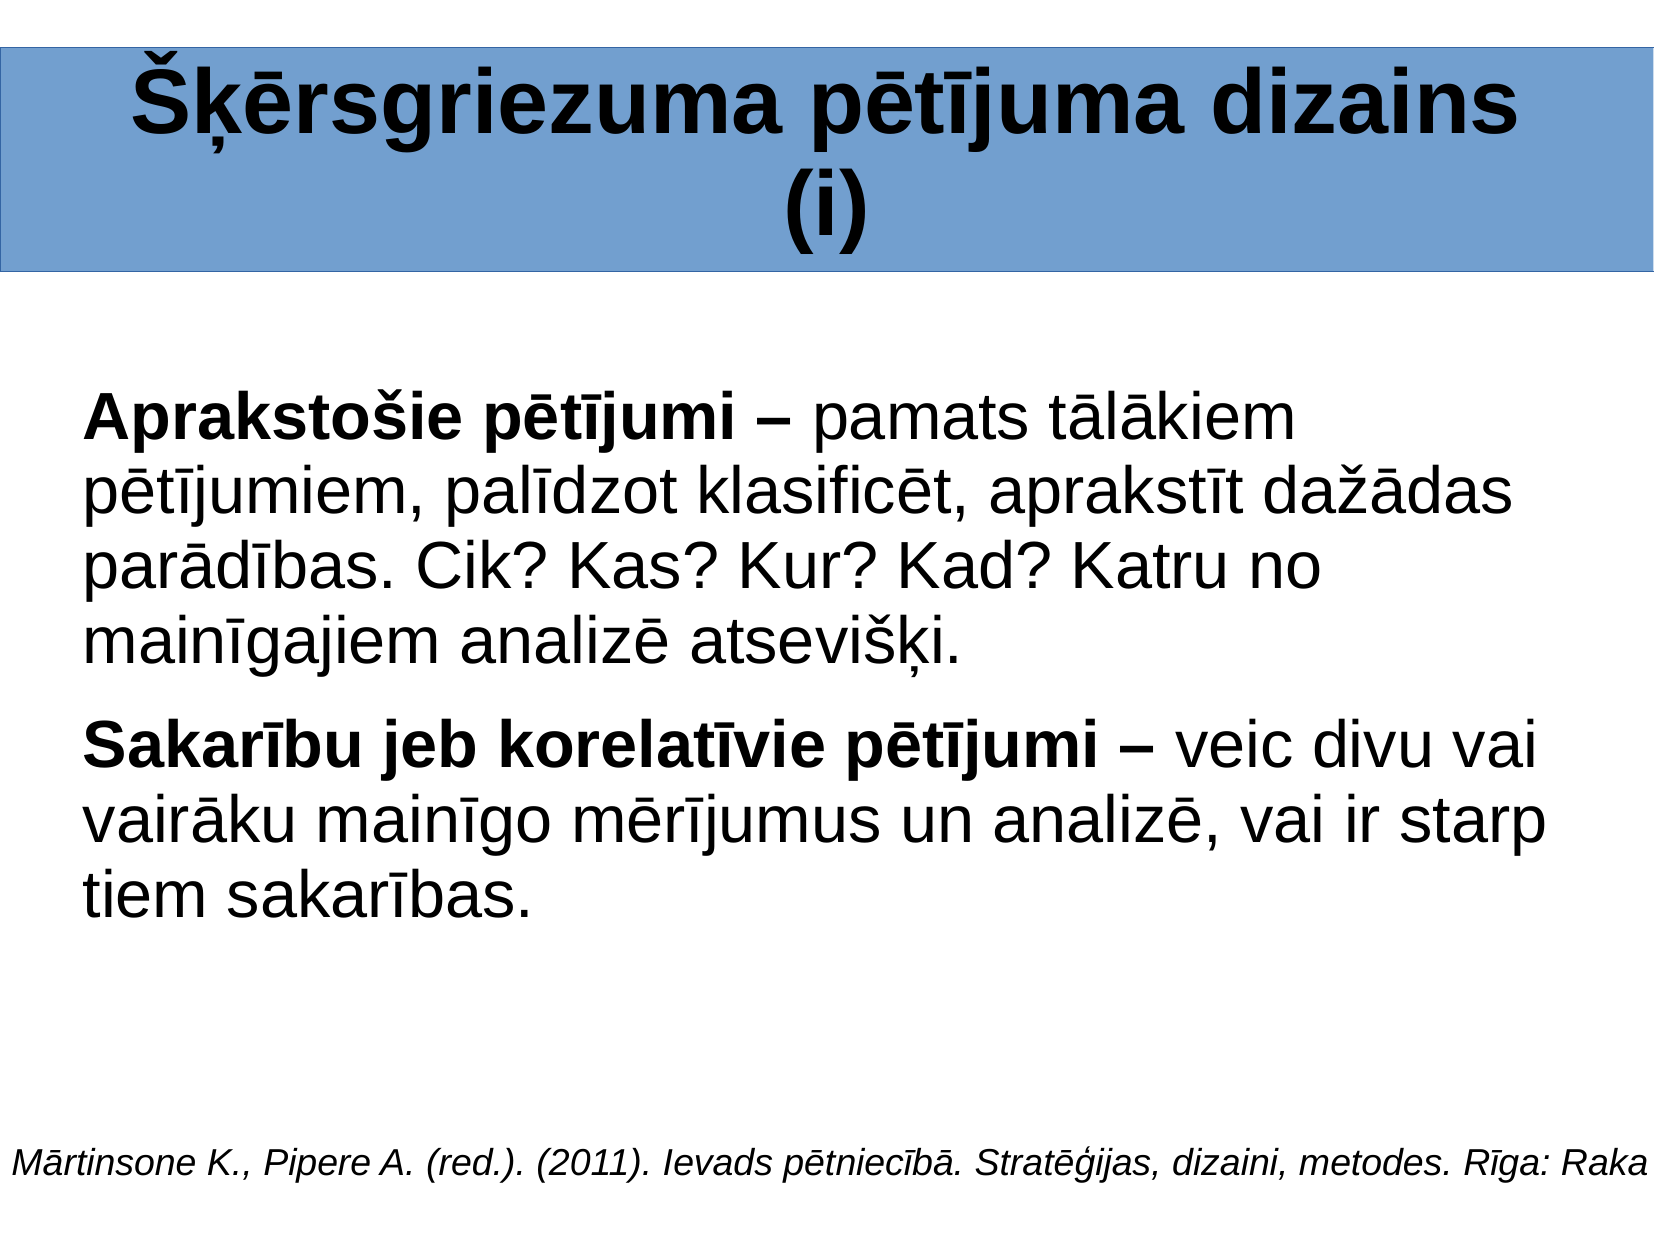

# Šķērsgriezuma pētījuma dizains (i)
Aprakstošie pētījumi – pamats tālākiem pētījumiem, palīdzot klasificēt, aprakstīt dažādas parādības. Cik? Kas? Kur? Kad? Katru no mainīgajiem analizē atsevišķi.
Sakarību jeb korelatīvie pētījumi – veic divu vai vairāku mainīgo mērījumus un analizē, vai ir starp tiem sakarības.
Mārtinsone K., Pipere A. (red.). (2011). Ievads pētniecībā. Stratēģijas, dizaini, metodes. Rīga: Raka